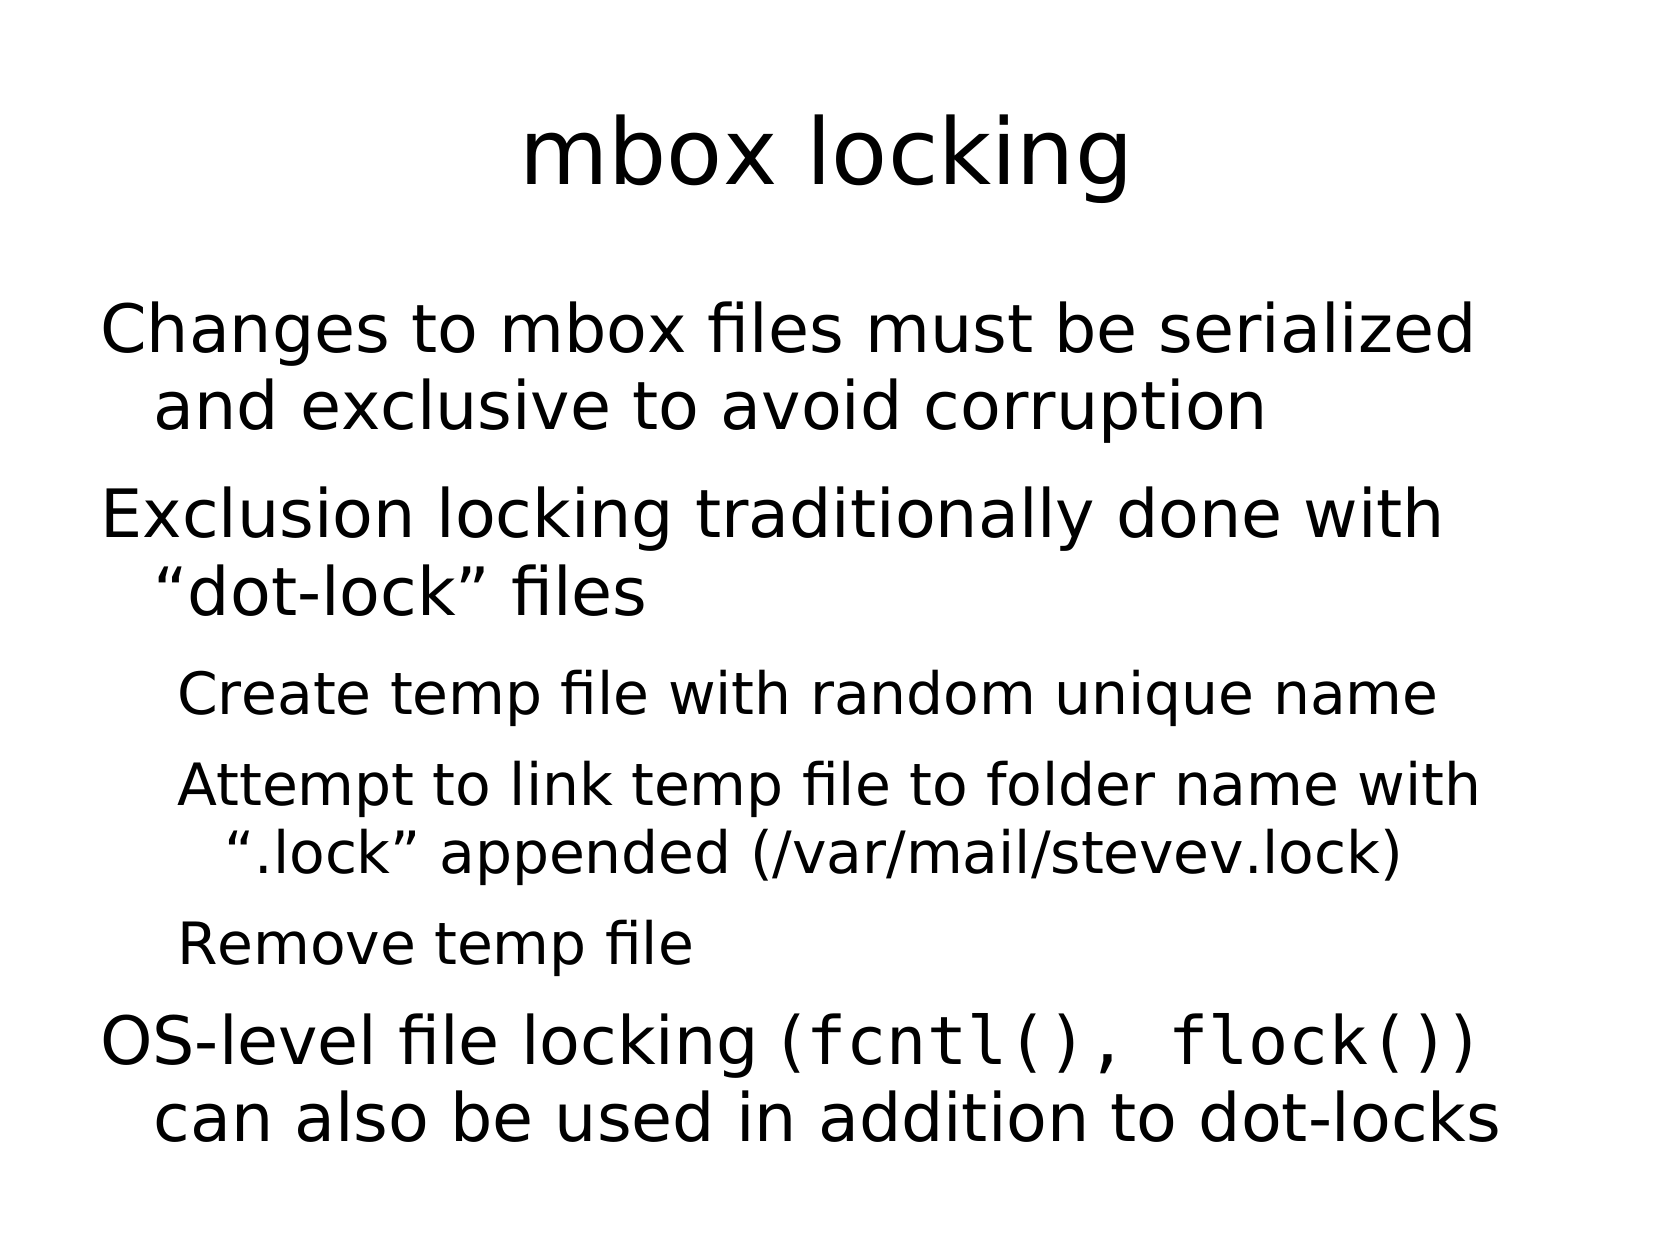

# mbox locking
Changes to mbox files must be serialized and exclusive to avoid corruption
Exclusion locking traditionally done with “dot-lock” files
Create temp file with random unique name
Attempt to link temp file to folder name with “.lock” appended (/var/mail/stevev.lock)
Remove temp file
OS-level file locking (fcntl(), flock()) can also be used in addition to dot-locks